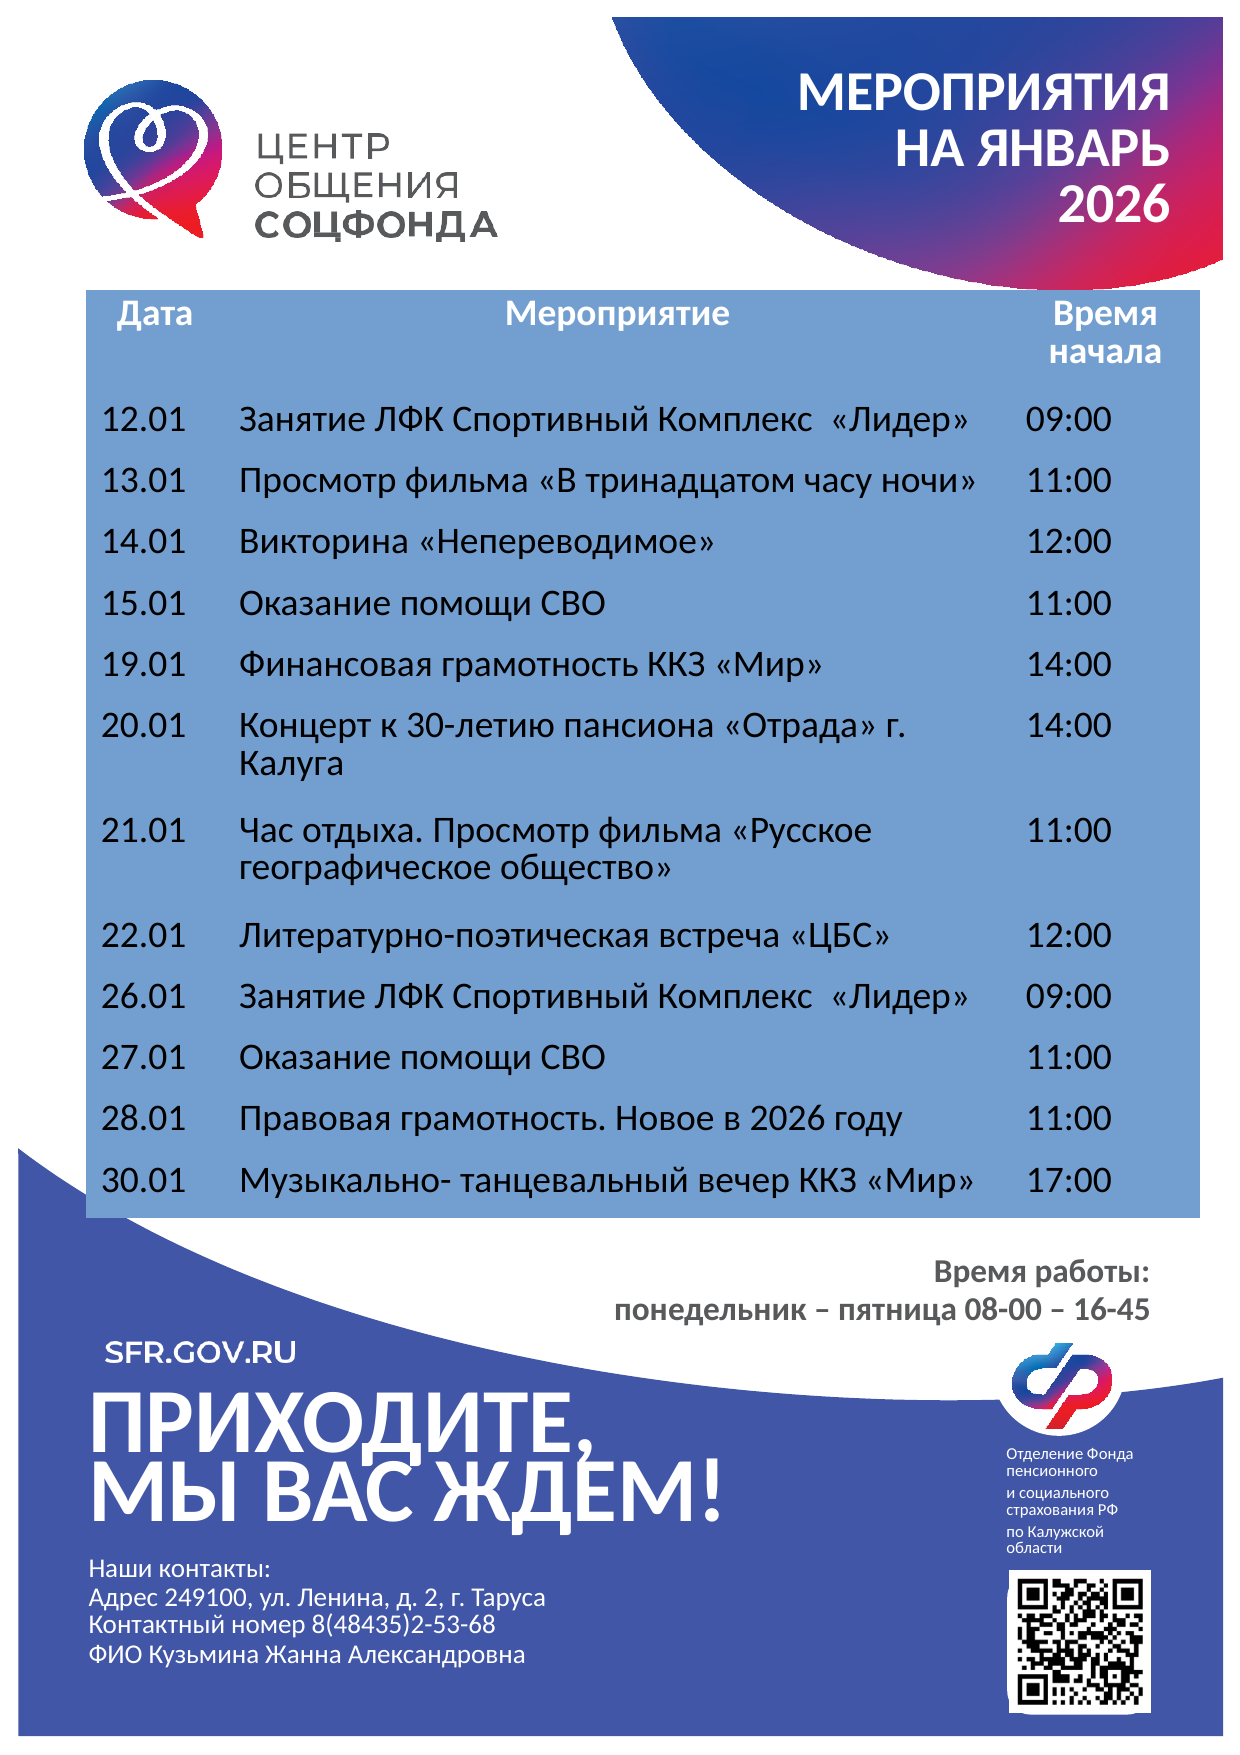

# МЕРОПРИЯТИЯ НА ЯНВАРЬ 2026
МЕРОПРИЯТИЯ НА ЯНВАРЬ
2026
| Дата | Мероприятие | Время начала |
| --- | --- | --- |
| 12.01 | Занятие ЛФК Спортивный Комплекс «Лидер» | 09:00 |
| 13.01 | Просмотр фильма «В тринадцатом часу ночи» | 11:00 |
| 14.01 | Викторина «Непереводимое» | 12:00 |
| 15.01 | Оказание помощи СВО | 11:00 |
| 19.01 | Финансовая грамотность ККЗ «Мир» | 14:00 |
| 20.01 | Концерт к 30-летию пансиона «Отрада» г. Калуга | 14:00 |
| 21.01 | Час отдыха. Просмотр фильма «Русское географическое общество» | 11:00 |
| 22.01 | Литературно-поэтическая встреча «ЦБС» | 12:00 |
| 26.01 | Занятие ЛФК Спортивный Комплекс «Лидер» | 09:00 |
| 27.01 | Оказание помощи СВО | 11:00 |
| 28.01 | Правовая грамотность. Новое в 2026 году | 11:00 |
| 30.01 | Музыкально- танцевальный вечер ККЗ «Мир» | 17:00 |
Время работы: понедельник – пятница 08-00 – 16-45
ПРИХОДИТЕ, МЫ ВАС ЖДЕМ!
Наши контакты:
Адрес 249100, ул. Ленина, д. 2, г. Таруса
Контактный номер 8(48435)2-53-68
ФИО Кузьмина Жанна Александровна
Отделение Фонда пенсионного
и социального страхования РФ
по Калужской области